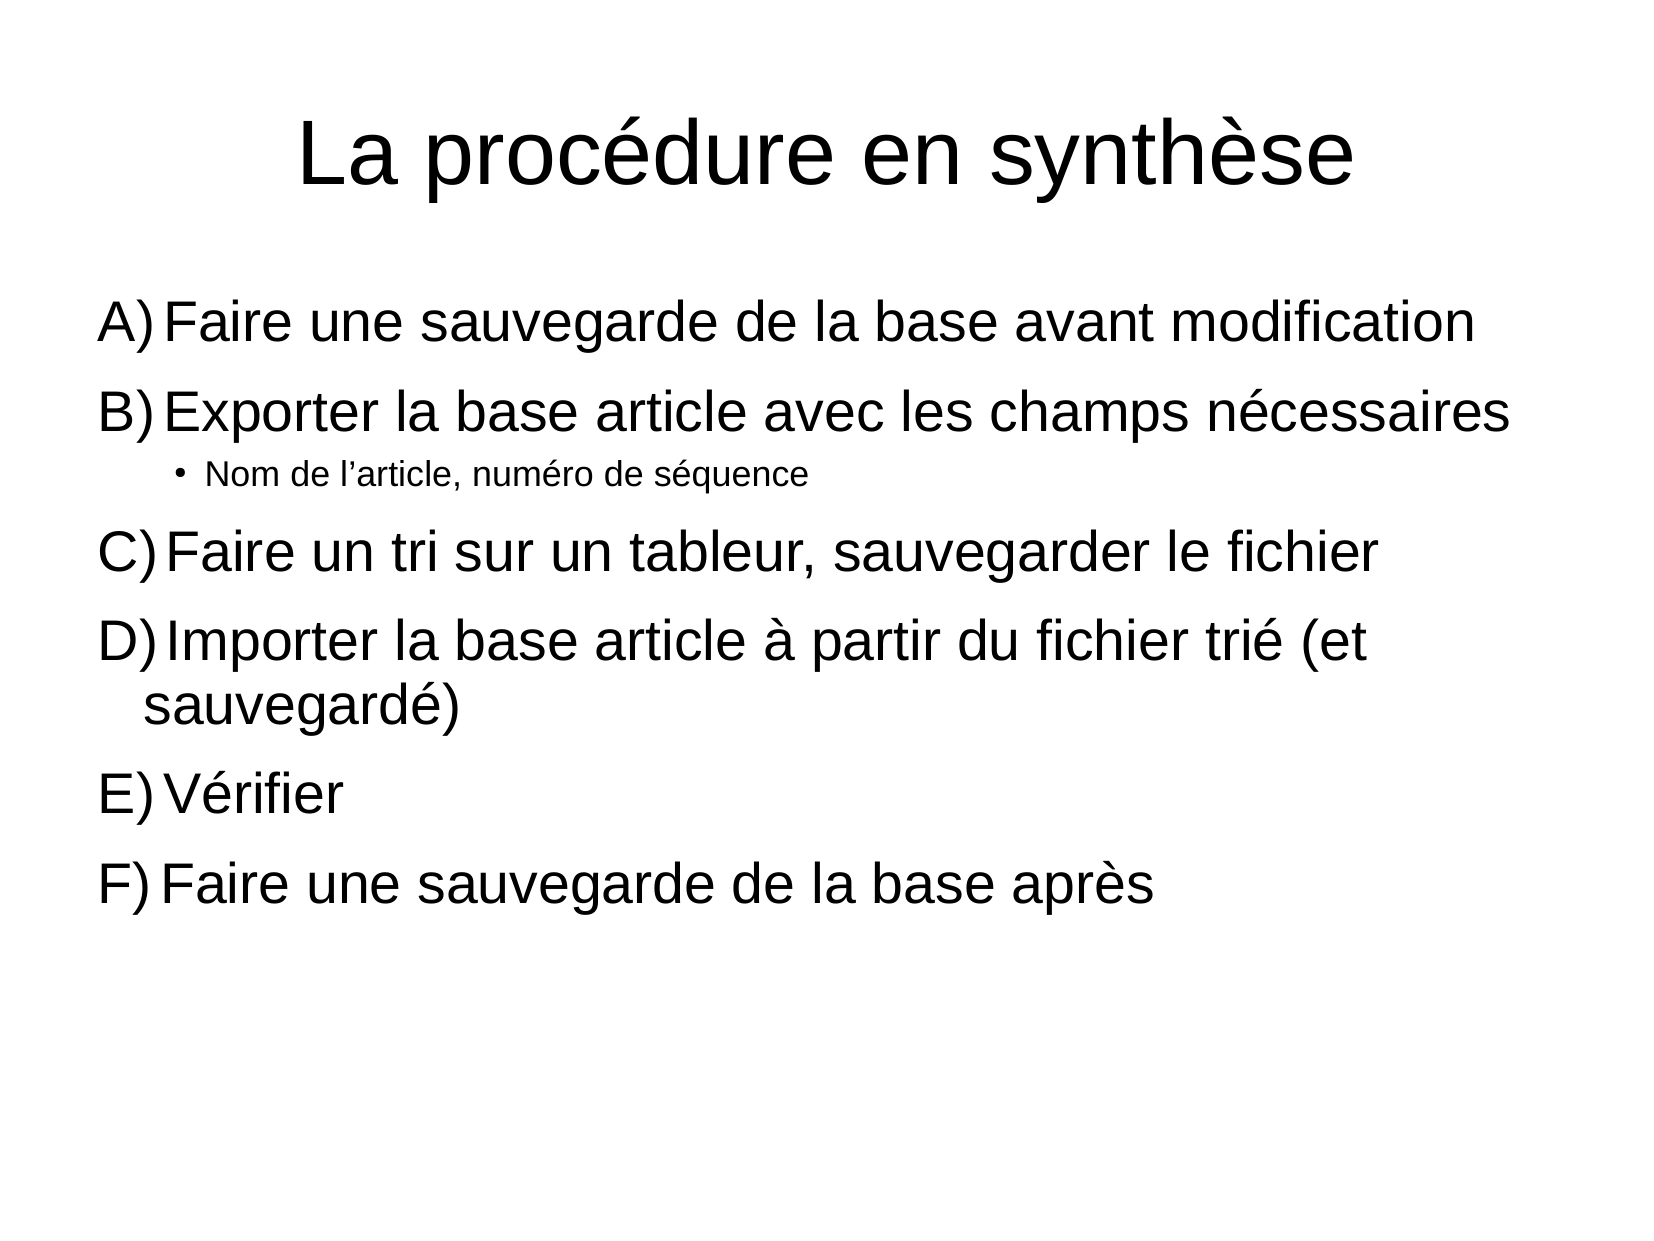

# La procédure en synthèse
 Faire une sauvegarde de la base avant modification
 Exporter la base article avec les champs nécessaires
Nom de l’article, numéro de séquence
 Faire un tri sur un tableur, sauvegarder le fichier
 Importer la base article à partir du fichier trié (et sauvegardé)
 Vérifier
 Faire une sauvegarde de la base après